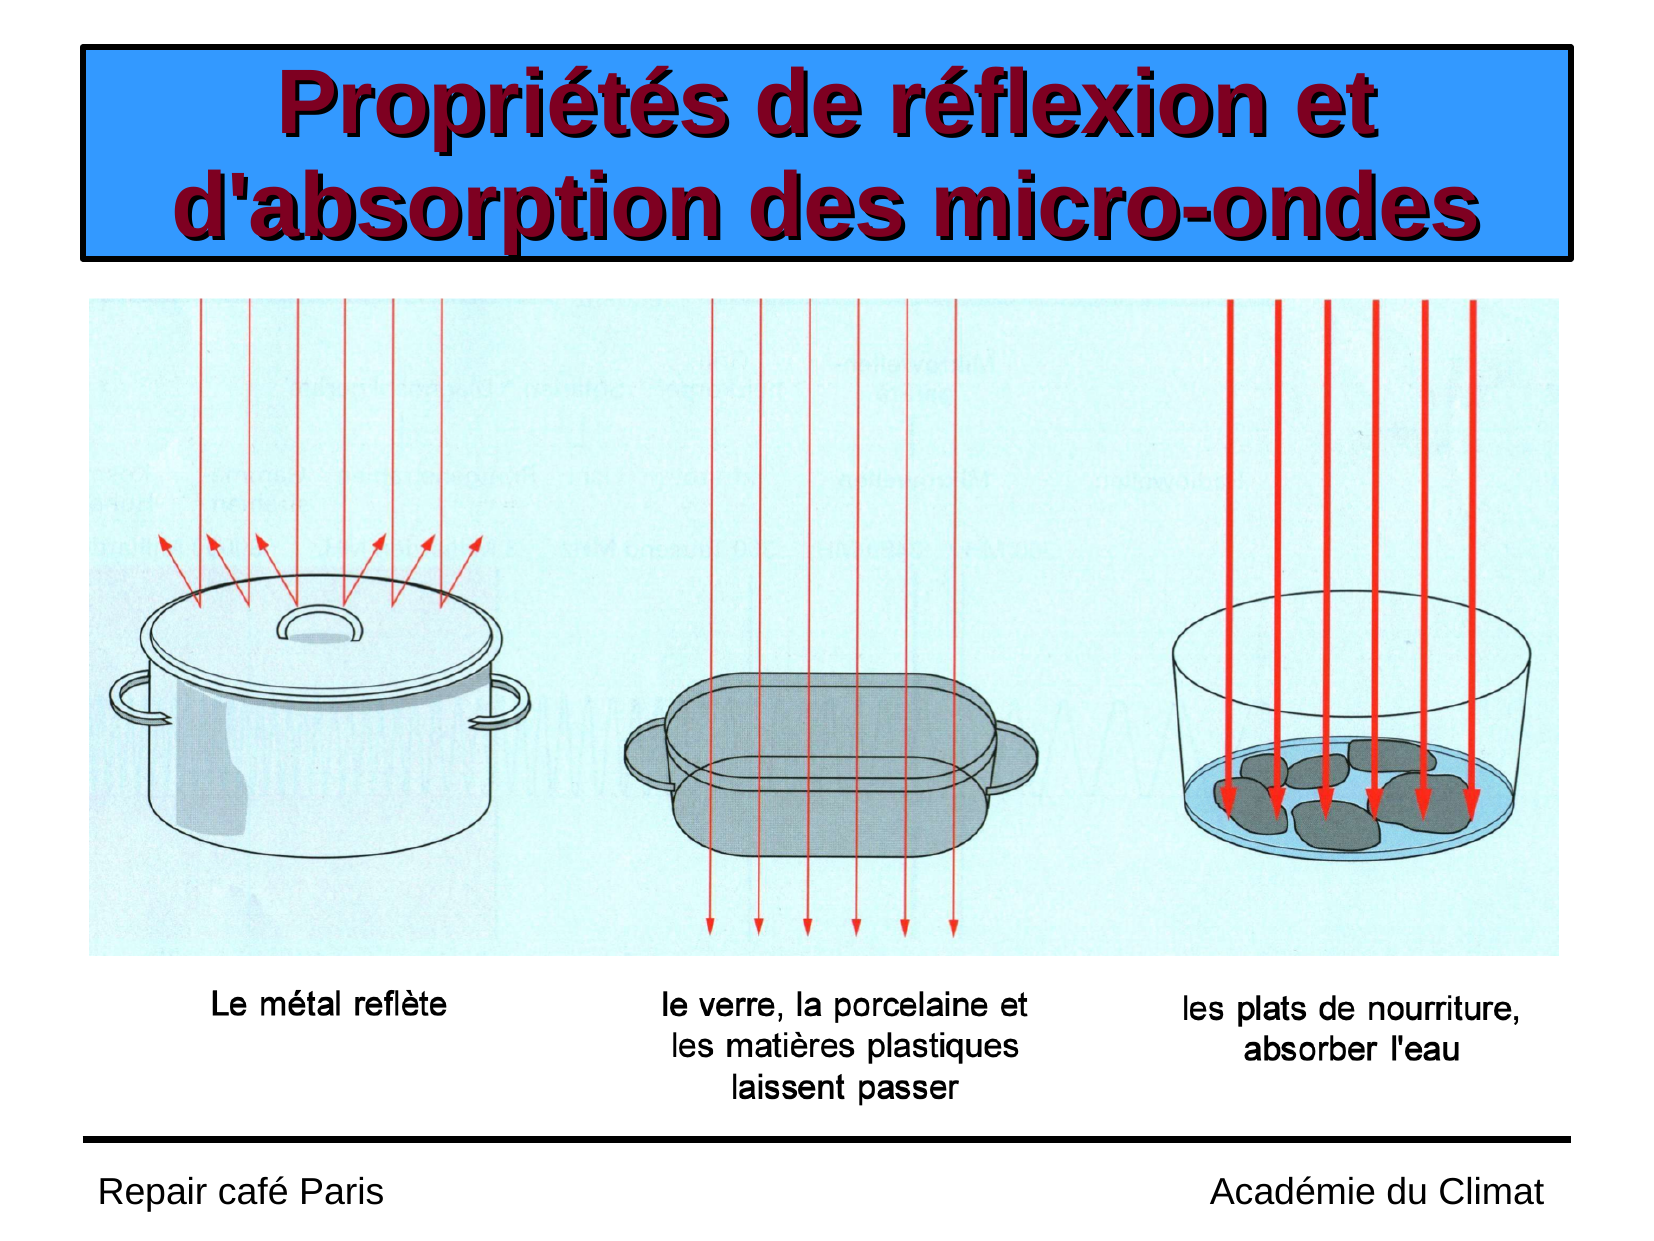

# Propriétés de réflexion et d'absorption des micro-ondes
Repair café Paris	Académie du Climat